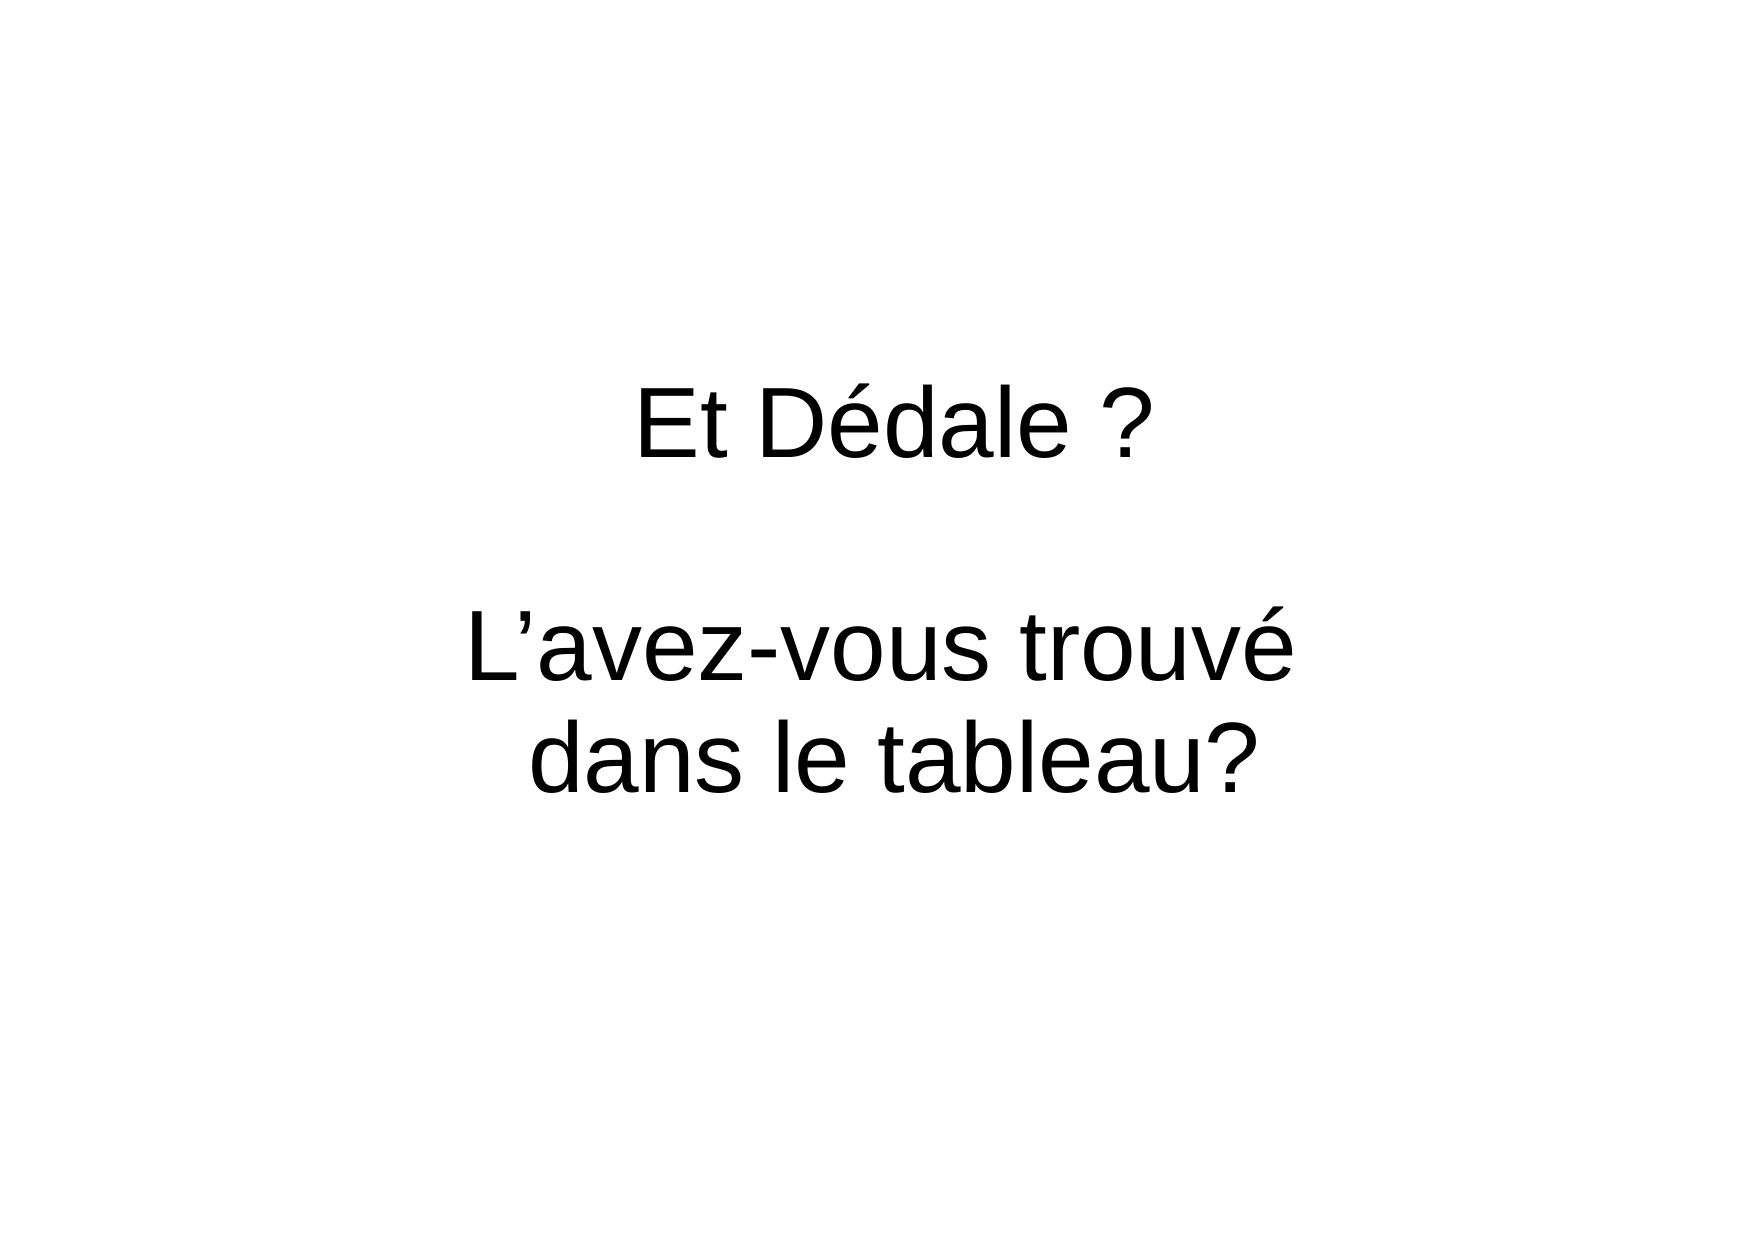

Et Dédale ?
L’avez-vous trouvé
dans le tableau?